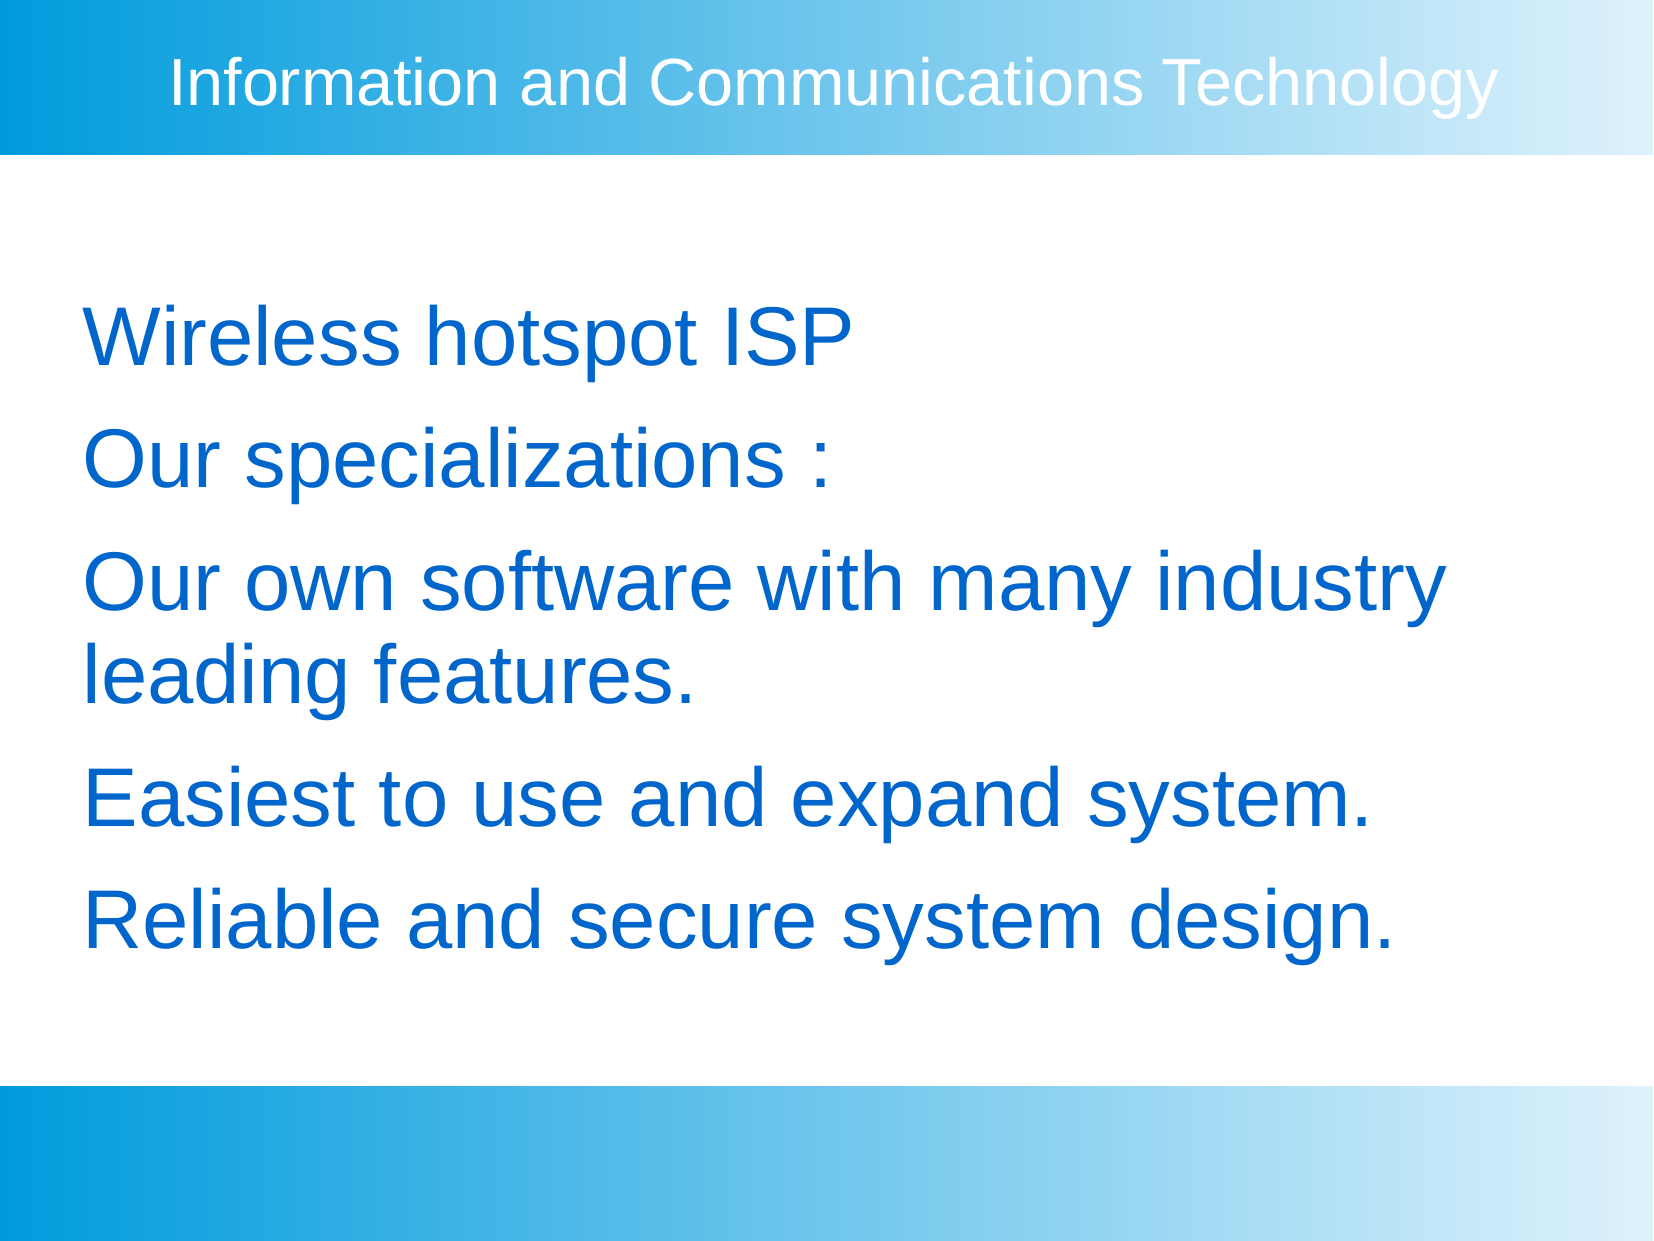

# Information and Communications Technology
Wireless hotspot ISP
Our specializations :
Our own software with many industry leading features.
Easiest to use and expand system.
Reliable and secure system design.